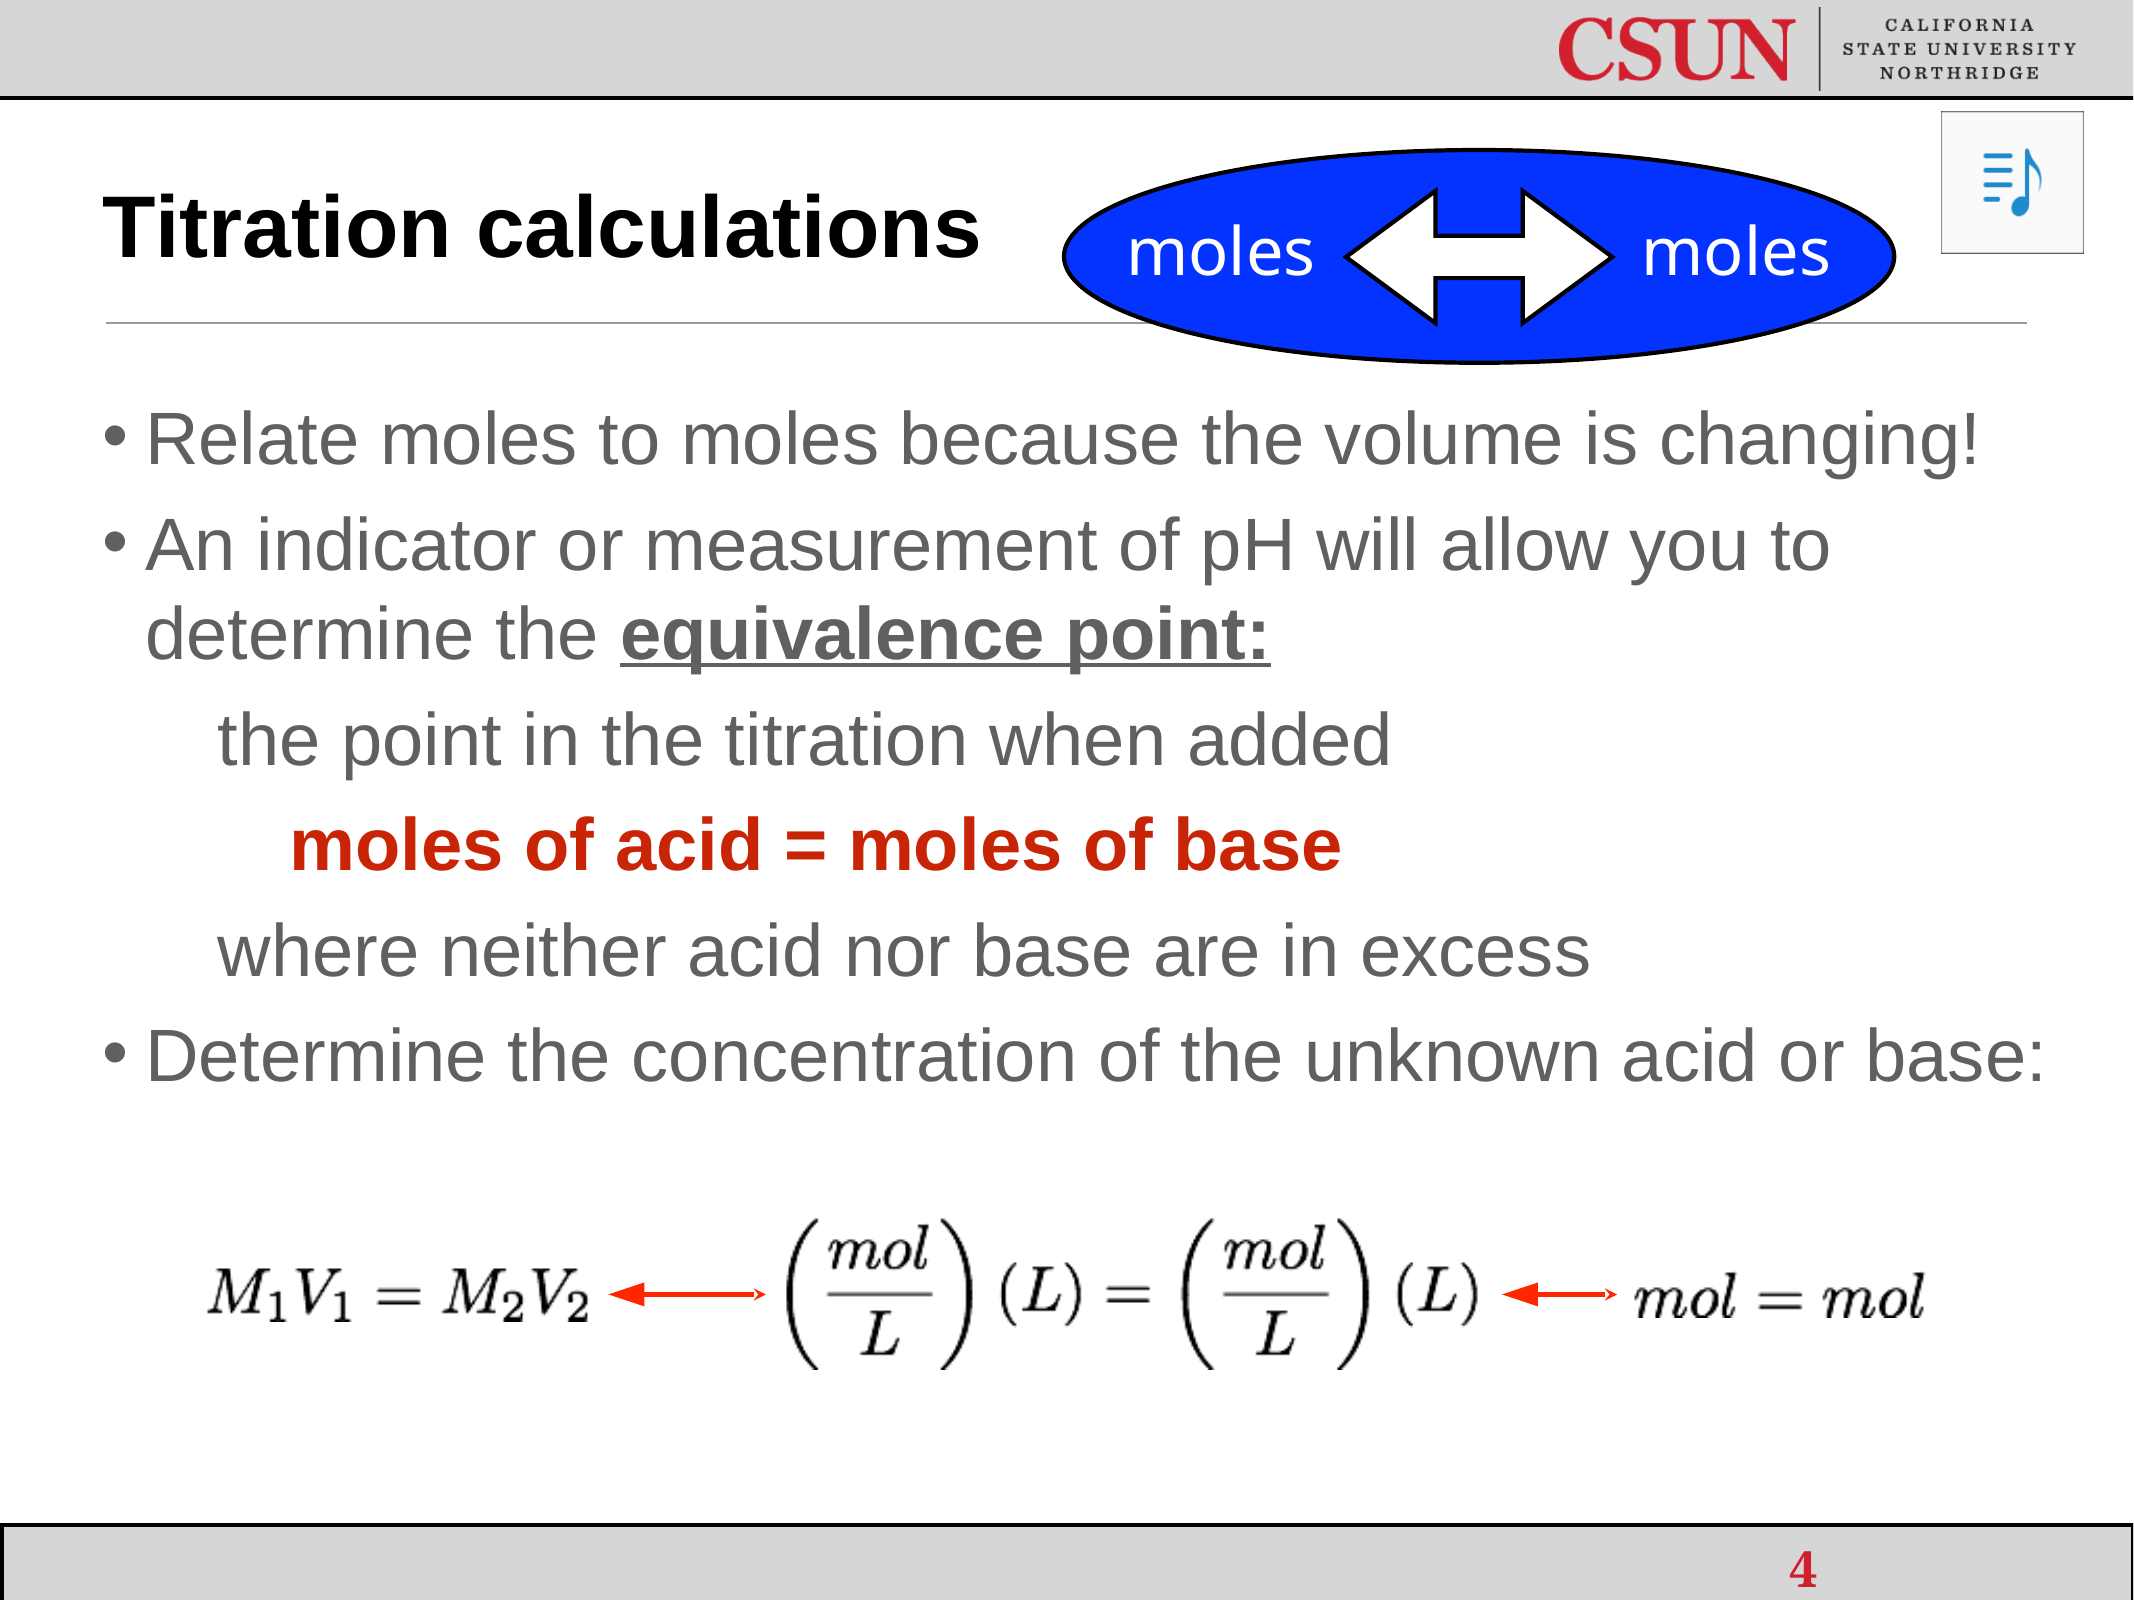

# Titration calculations
moles
moles
Relate moles to moles because the volume is changing!
An indicator or measurement of pH will allow you to determine the equivalence point:
the point in the titration when added
moles of acid = moles of base
where neither acid nor base are in excess
Determine the concentration of the unknown acid or base:
4